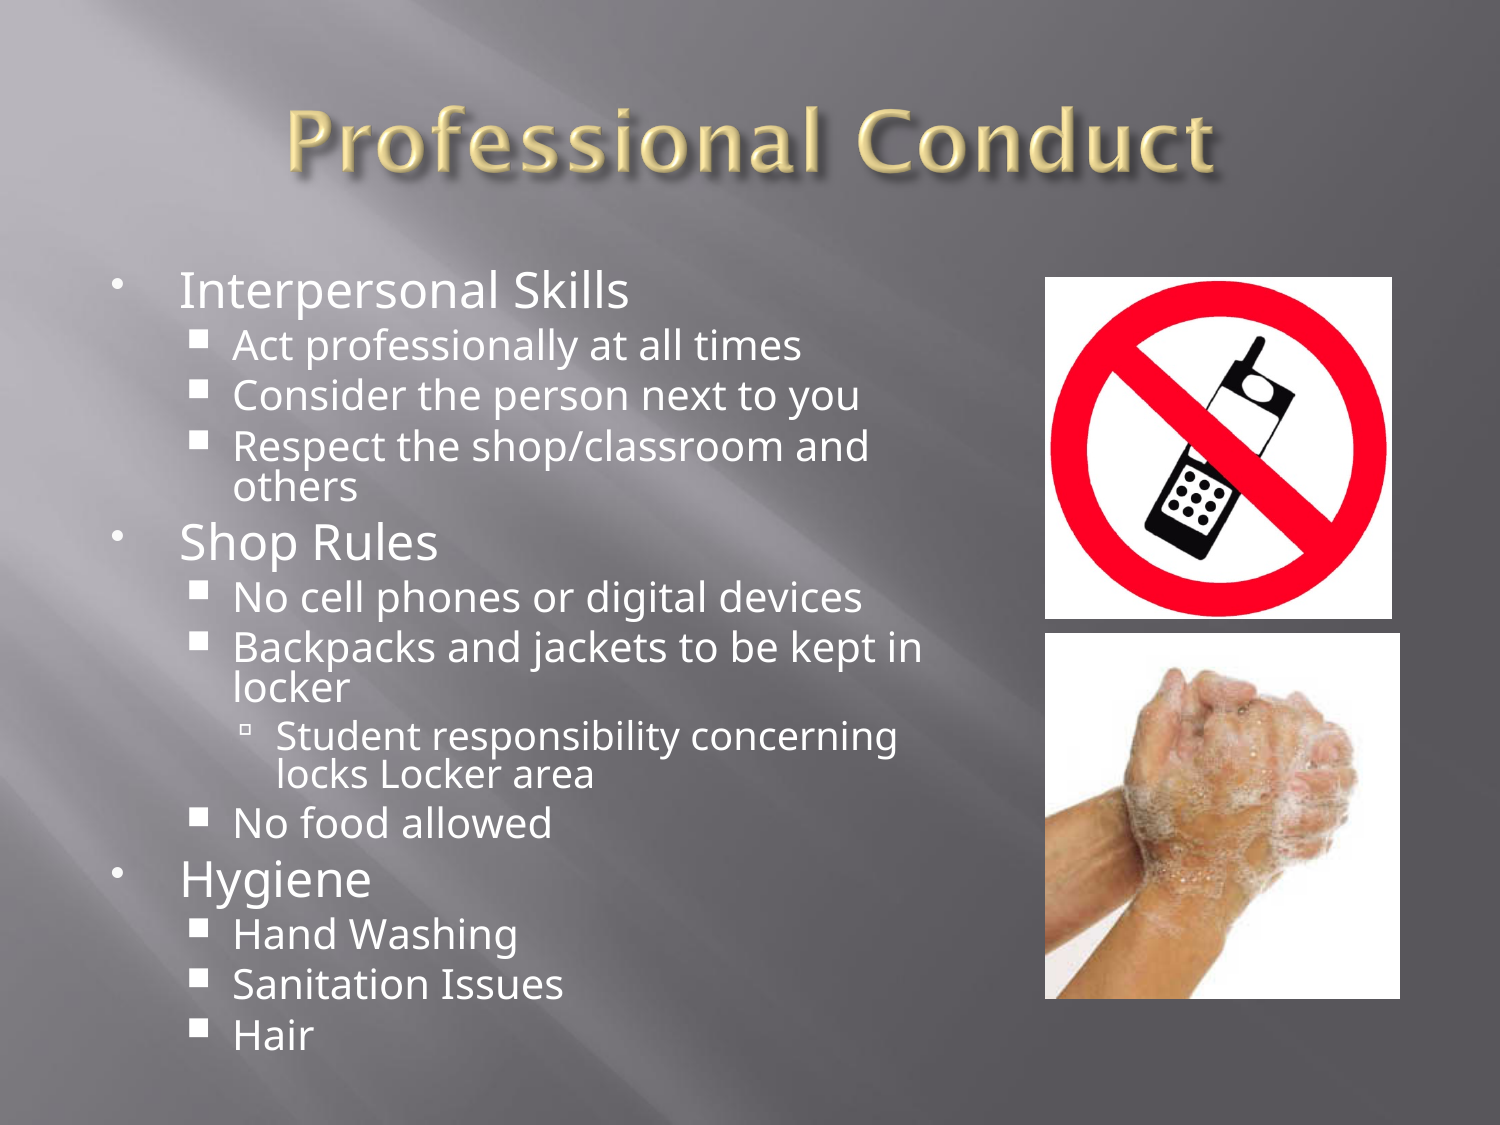

# Interpersonal Skills
Act professionally at all times
Consider the person next to you
Respect the shop/classroom and others
Shop Rules
No cell phones or digital devices
Backpacks and jackets to be kept in locker
Student responsibility concerning locks Locker area
No food allowed
Hygiene
Hand Washing
Sanitation Issues
Hair